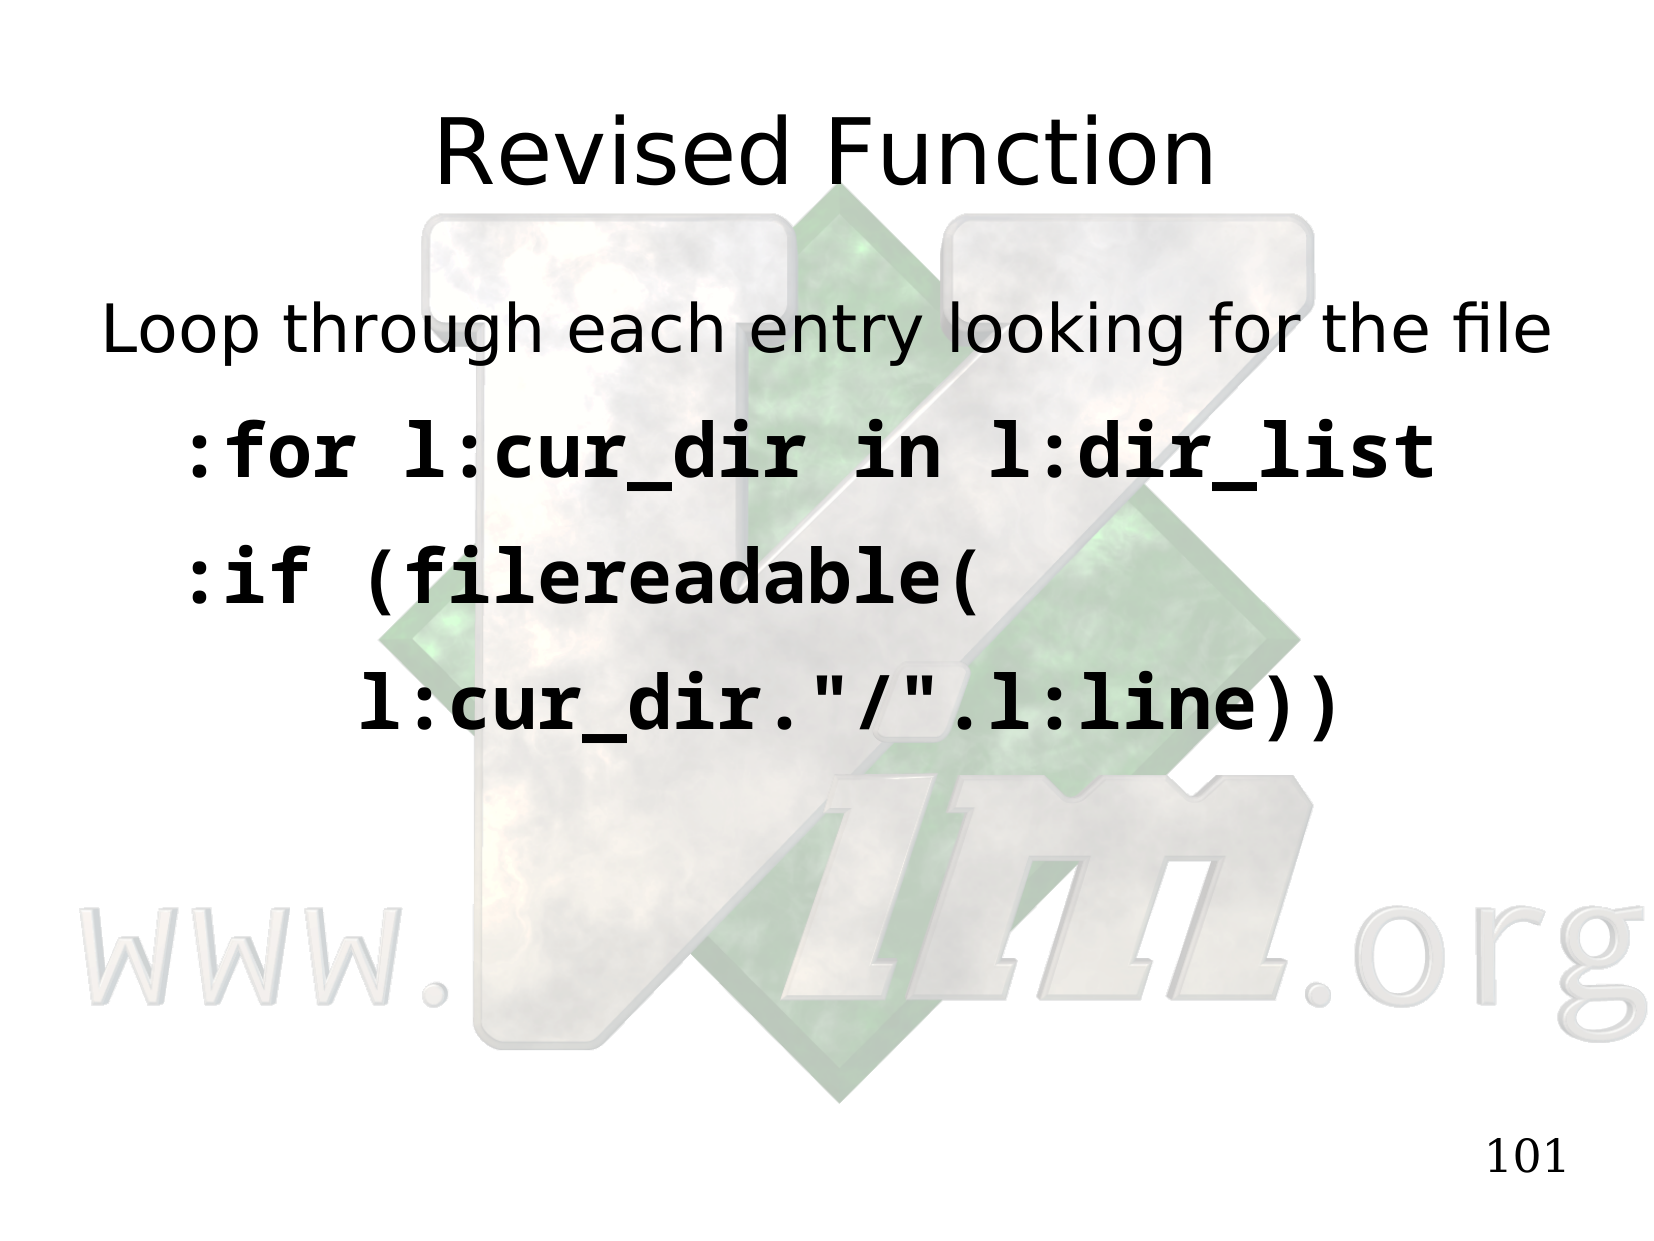

# Revised Function
Loop through each entry looking for the file
:for l:cur_dir in l:dir_list
:if (filereadable(
 l:cur_dir."/".l:line))
101